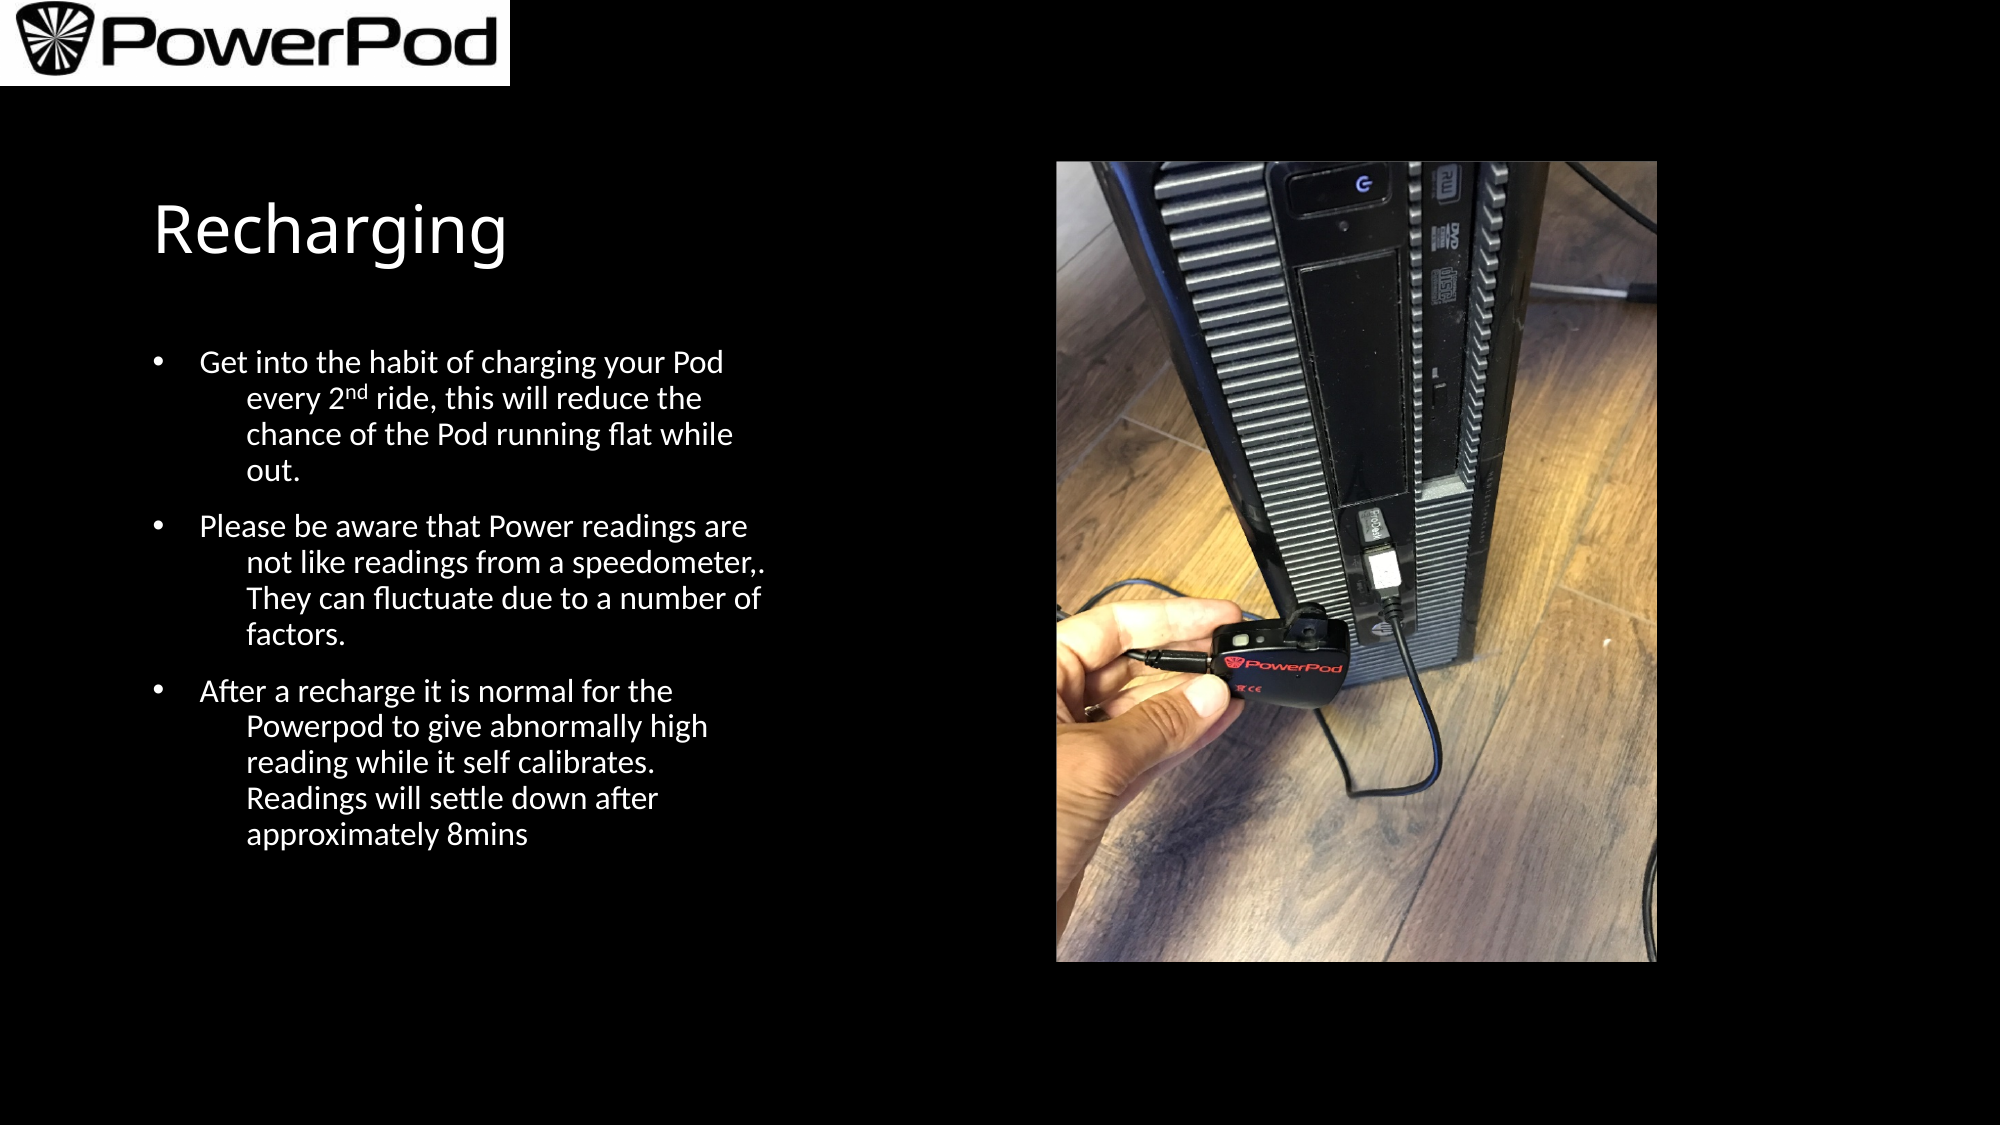

# Recharging
Get into the habit of charging your Pod every 2nd ride, this will reduce the chance of the Pod running flat while out.
Please be aware that Power readings are not like readings from a speedometer,. They can fluctuate due to a number of factors.
After a recharge it is normal for the Powerpod to give abnormally high reading while it self calibrates. Readings will settle down after approximately 8mins